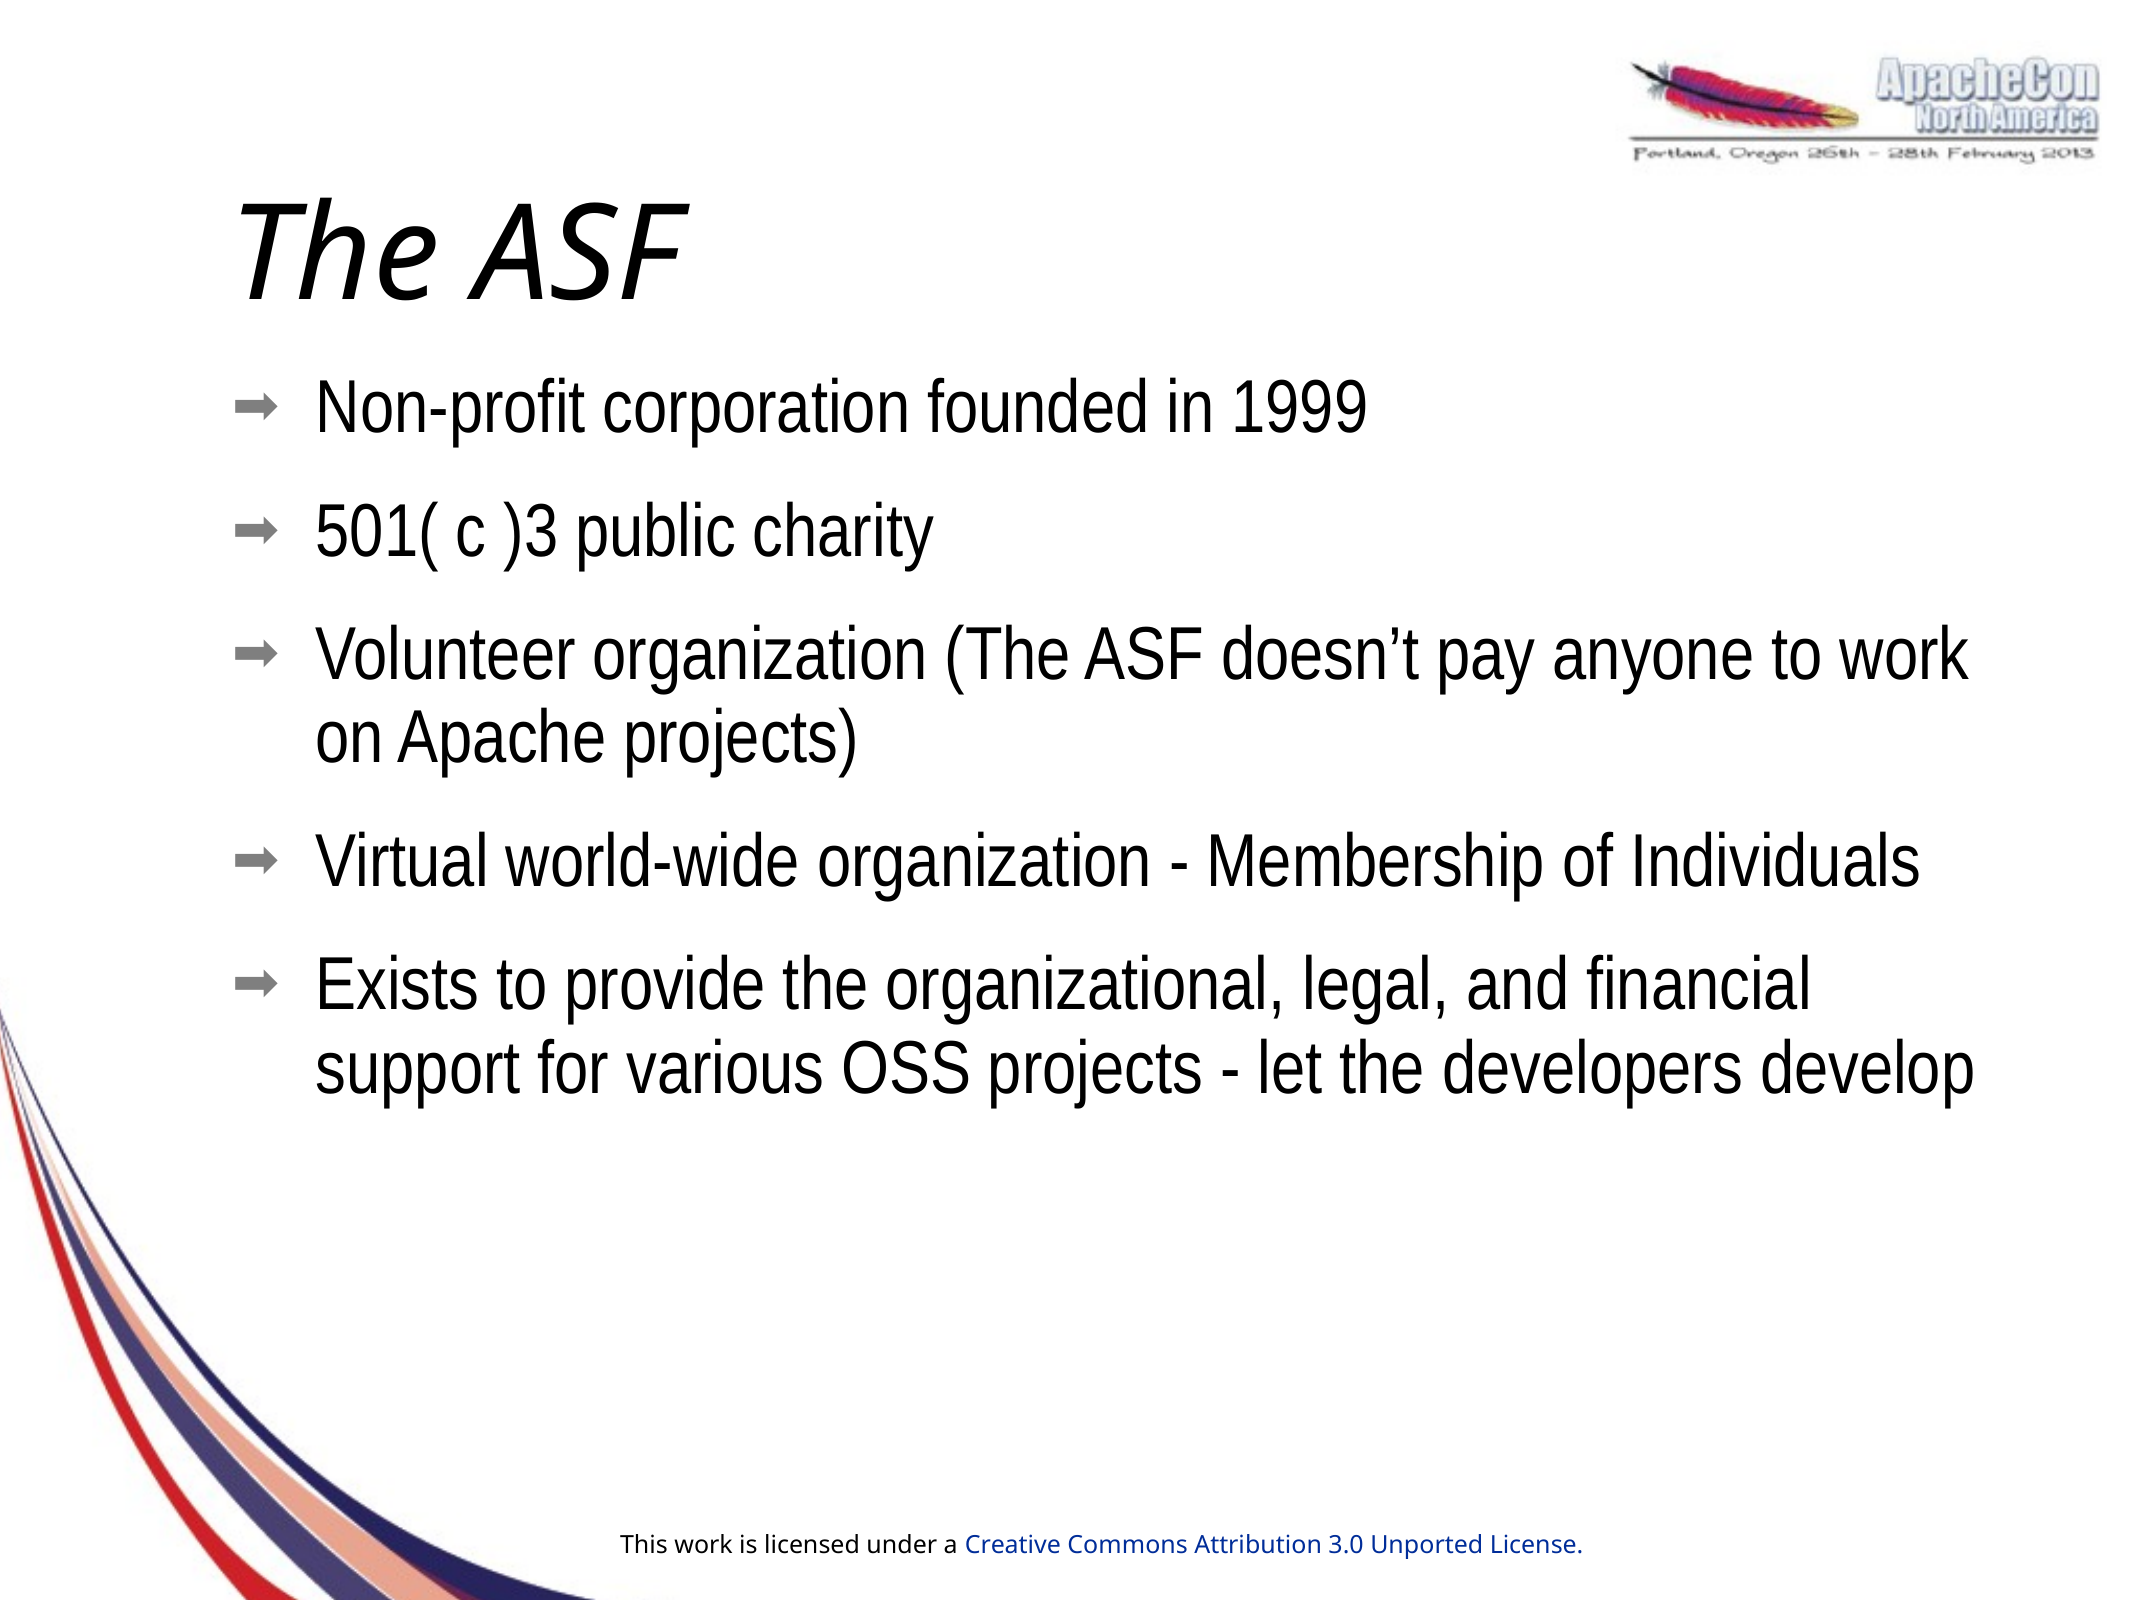

# The ASF
Non-profit corporation founded in 1999
501( c )3 public charity
Volunteer organization (The ASF doesn’t pay anyone to work on Apache projects)
Virtual world-wide organization - Membership of Individuals
Exists to provide the organizational, legal, and financial support for various OSS projects - let the developers develop
This work is licensed under a Creative Commons Attribution 3.0 Unported License.